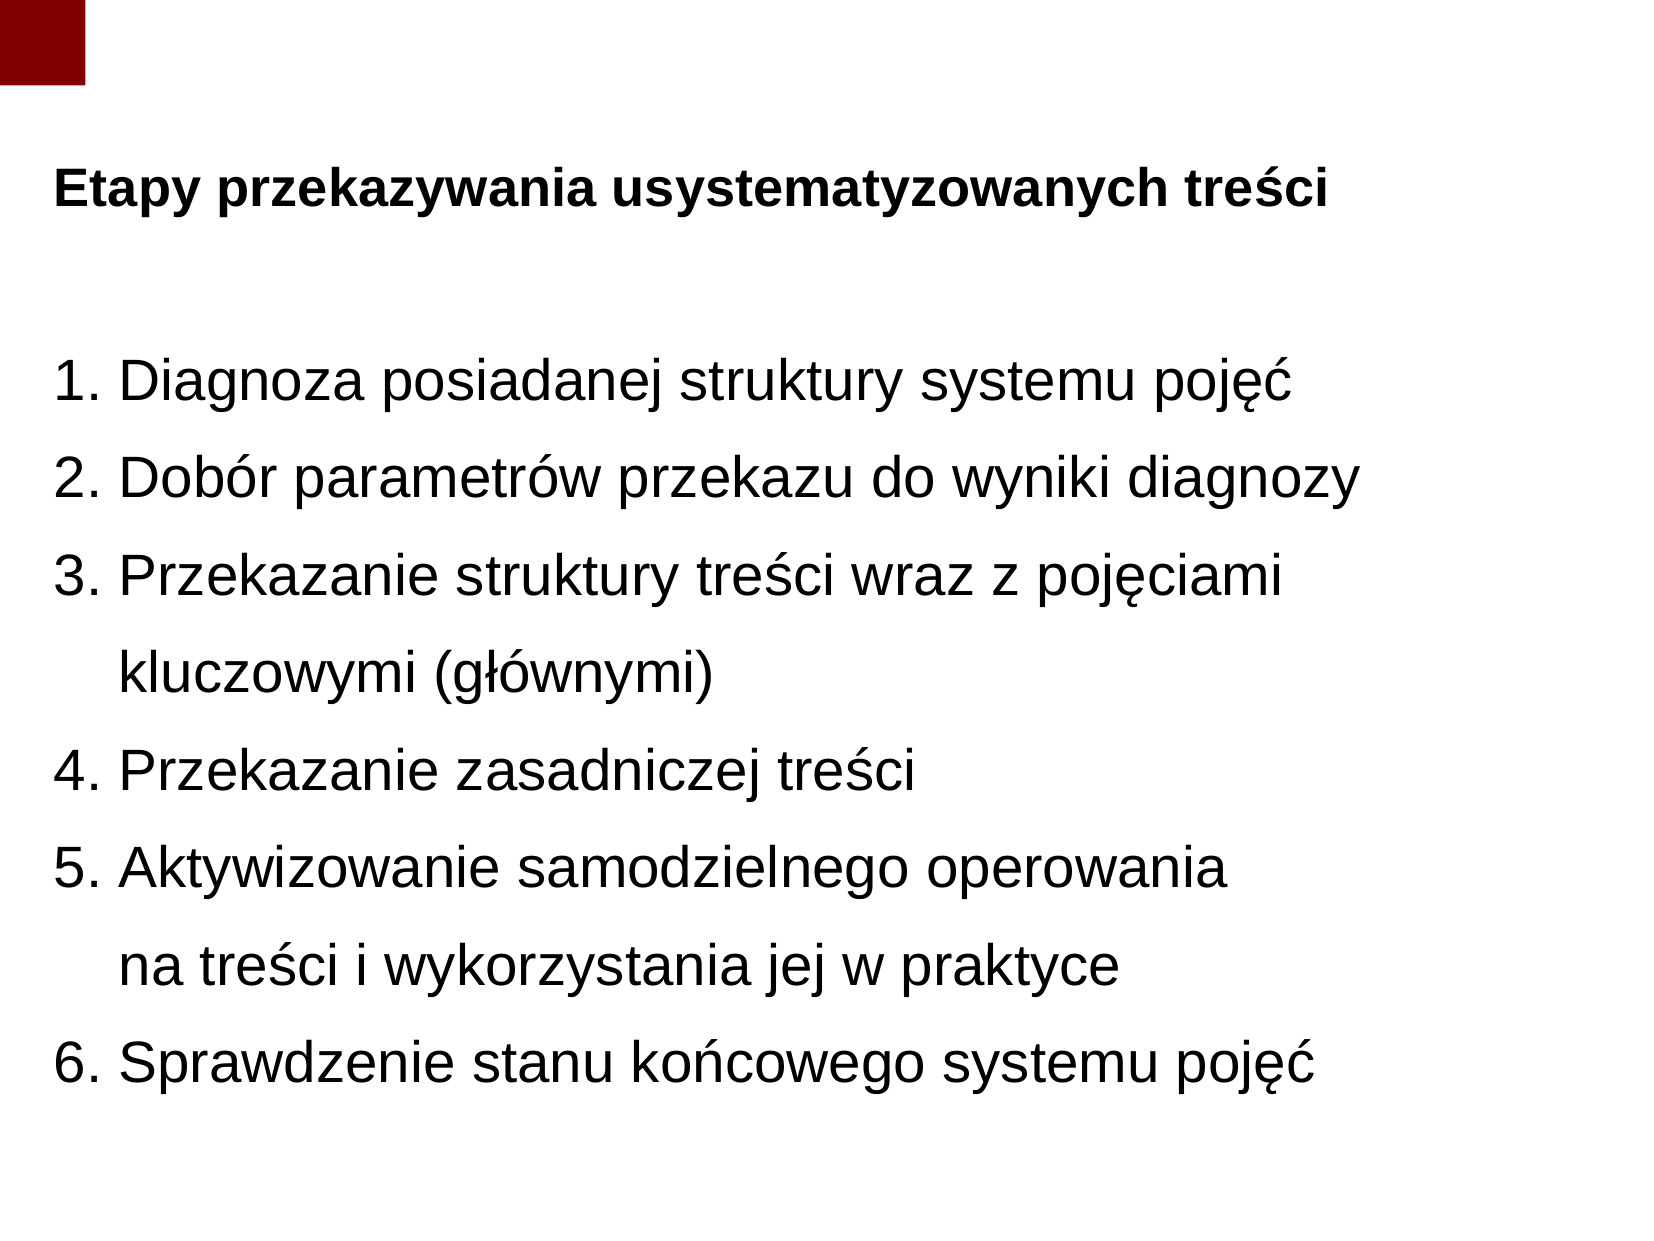

Etapy przekazywania usystematyzowanych treści
1. Diagnoza posiadanej struktury systemu pojęć
2. Dobór parametrów przekazu do wyniki diagnozy
3. Przekazanie struktury treści wraz z pojęciami
 kluczowymi (głównymi)
4. Przekazanie zasadniczej treści
5. Aktywizowanie samodzielnego operowania
 na treści i wykorzystania jej w praktyce
6. Sprawdzenie stanu końcowego systemu pojęć